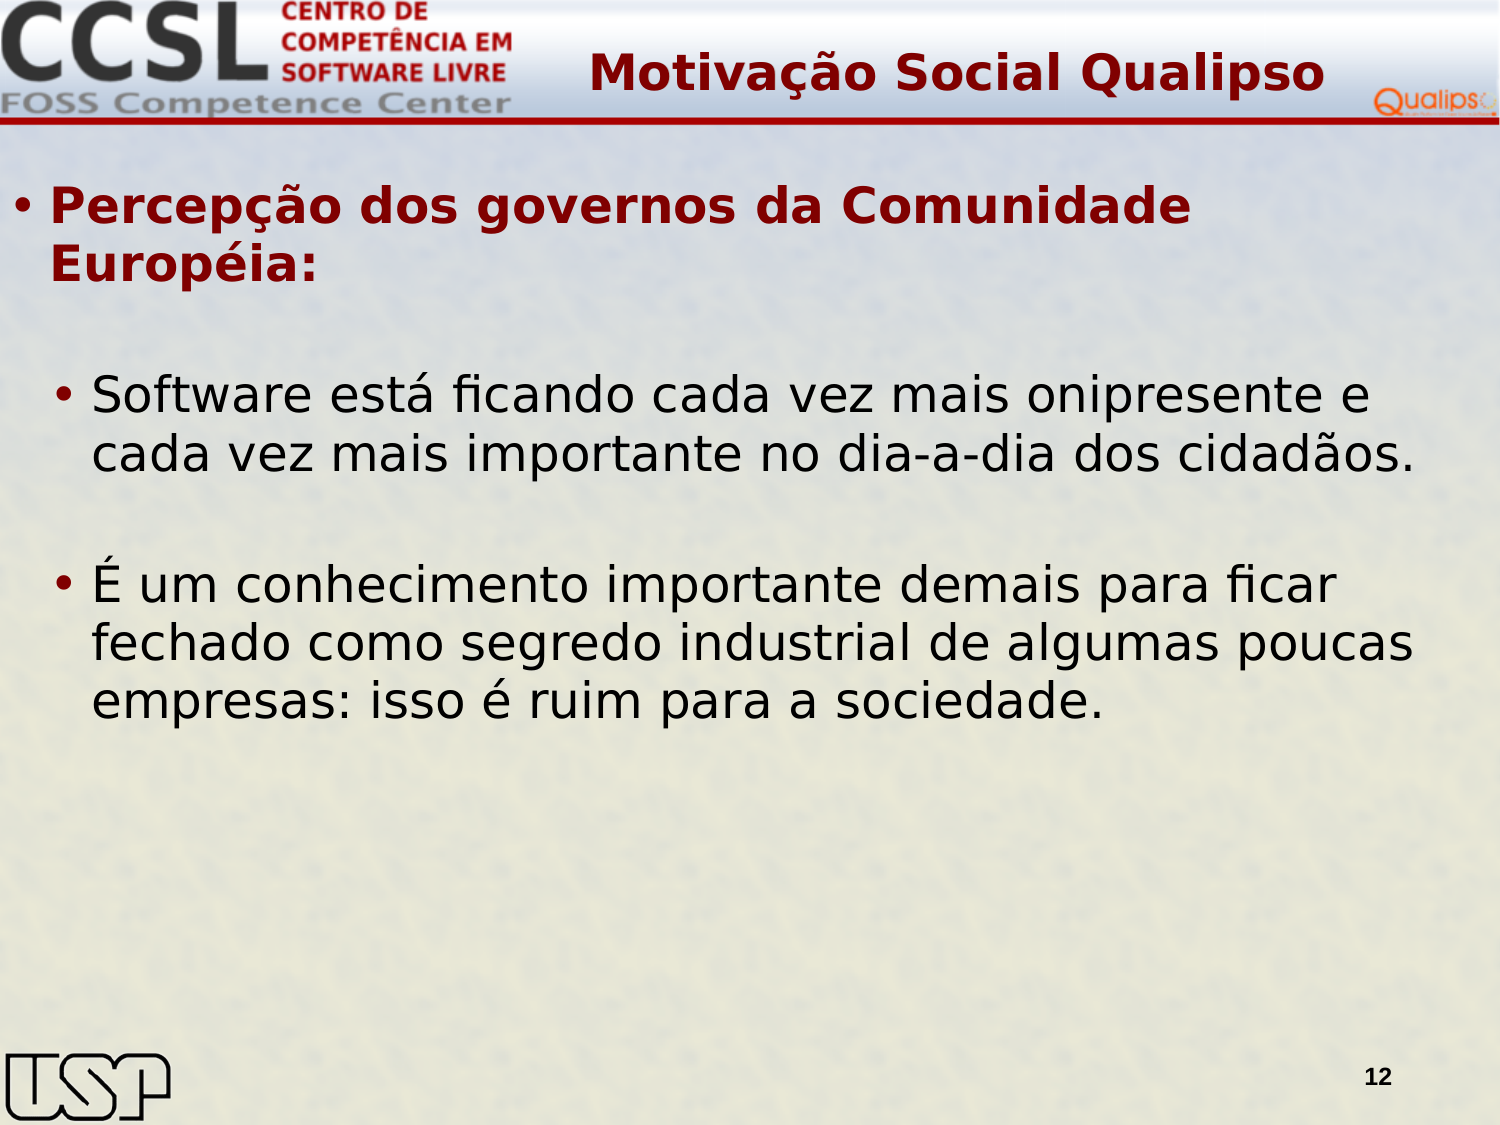

# Motivação Social Qualipso
Percepção dos governos da Comunidade Européia:
Software está ficando cada vez mais onipresente e cada vez mais importante no dia-a-dia dos cidadãos.
É um conhecimento importante demais para ficar fechado como segredo industrial de algumas poucas empresas: isso é ruim para a sociedade.